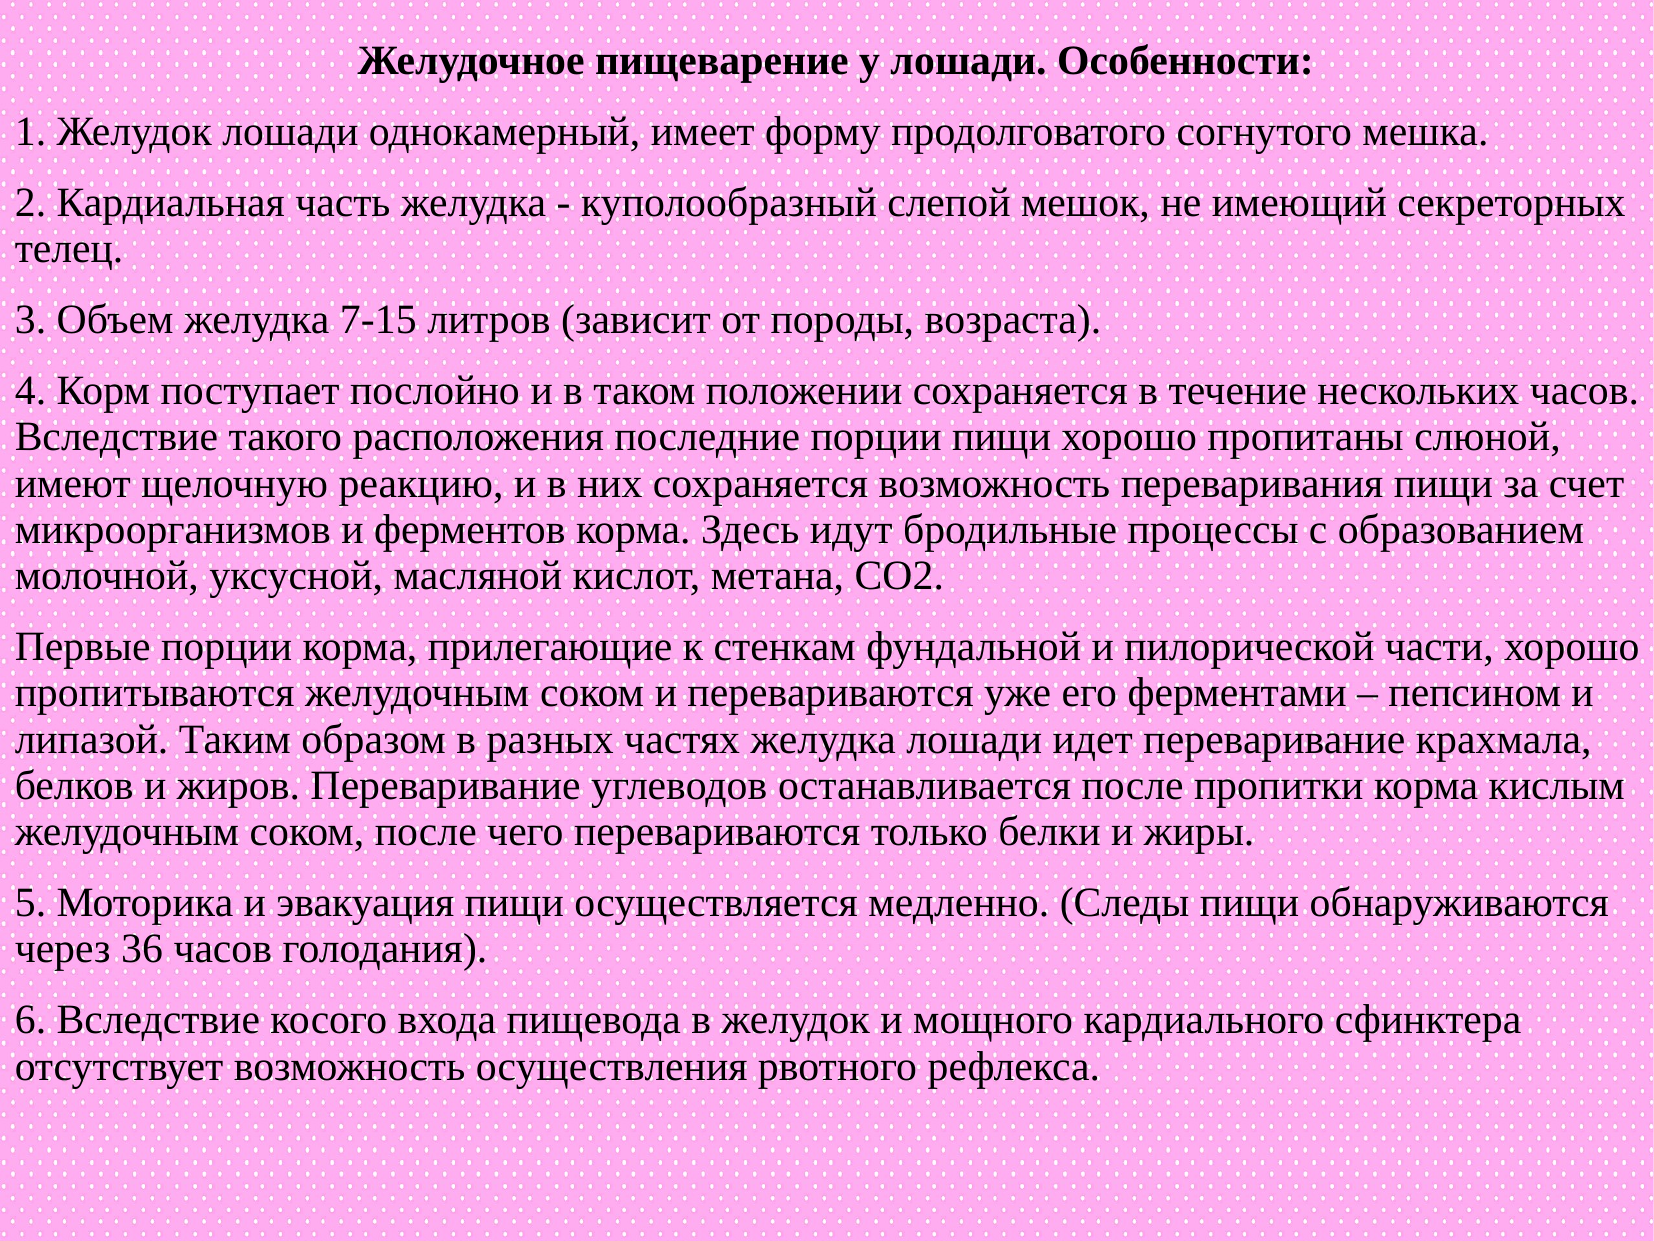

Желудочное пищеварение у лошади. Особенности:
1. Желудок лошади однокамерный, имеет форму продолговатого согнутого мешка.
2. Кардиальная часть желудка - куполообразный слепой мешок, не имеющий секреторных телец.
3. Объем желудка 7-15 литров (зависит от породы, возраста).
4. Корм поступает послойно и в таком положении сохраняется в течение нескольких часов. Вследствие такого расположения последние порции пищи хорошо пропитаны слюной, имеют щелочную реакцию, и в них сохраняется возможность переваривания пищи за счет микроорганизмов и ферментов корма. Здесь идут бродильные процессы с образованием молочной, уксусной, масляной кислот, метана, CO2.
Первые порции корма, прилегающие к стенкам фундальной и пилорической части, хорошо пропитываются желудочным соком и перевариваются уже его ферментами – пепсином и липазой. Таким образом в разных частях желудка лошади идет переваривание крахмала, белков и жиров. Переваривание углеводов останавливается после пропитки корма кислым желудочным соком, после чего перевариваются только белки и жиры.
5. Моторика и эвакуация пищи осуществляется медленно. (Следы пищи обнаруживаются через 36 часов голодания).
6. Вследствие косого входа пищевода в желудок и мощного кардиального сфинктера отсутствует возможность осуществления рвотного рефлекса.